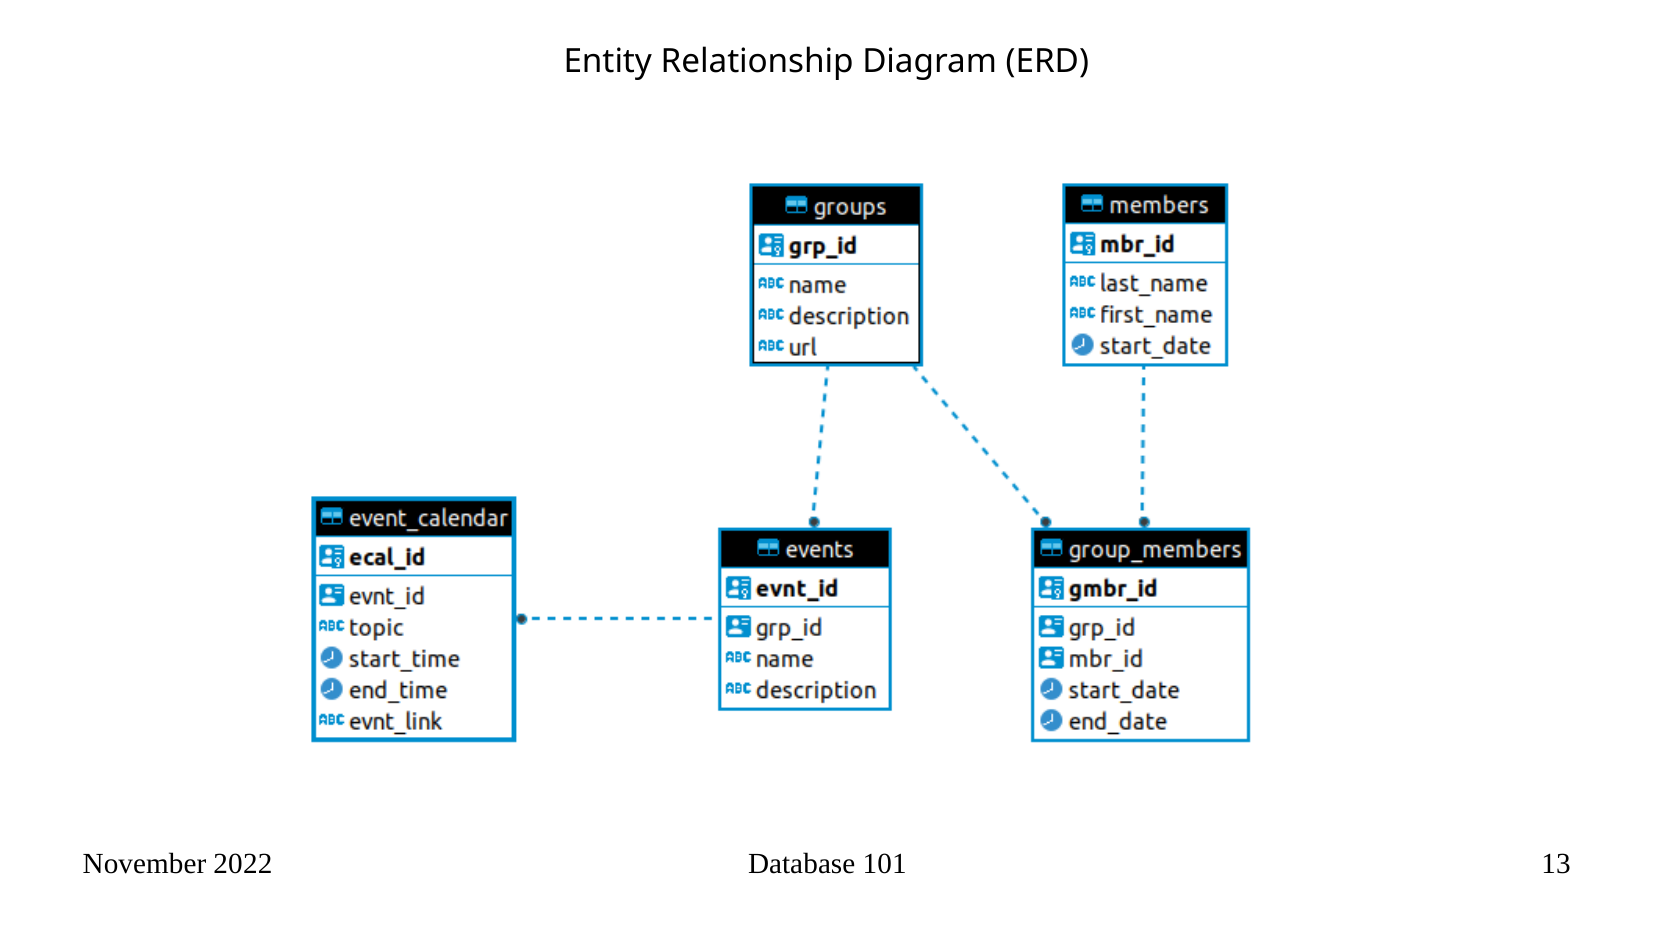

# Entity Relationship Diagram (ERD)
November 2022
Database 101
13